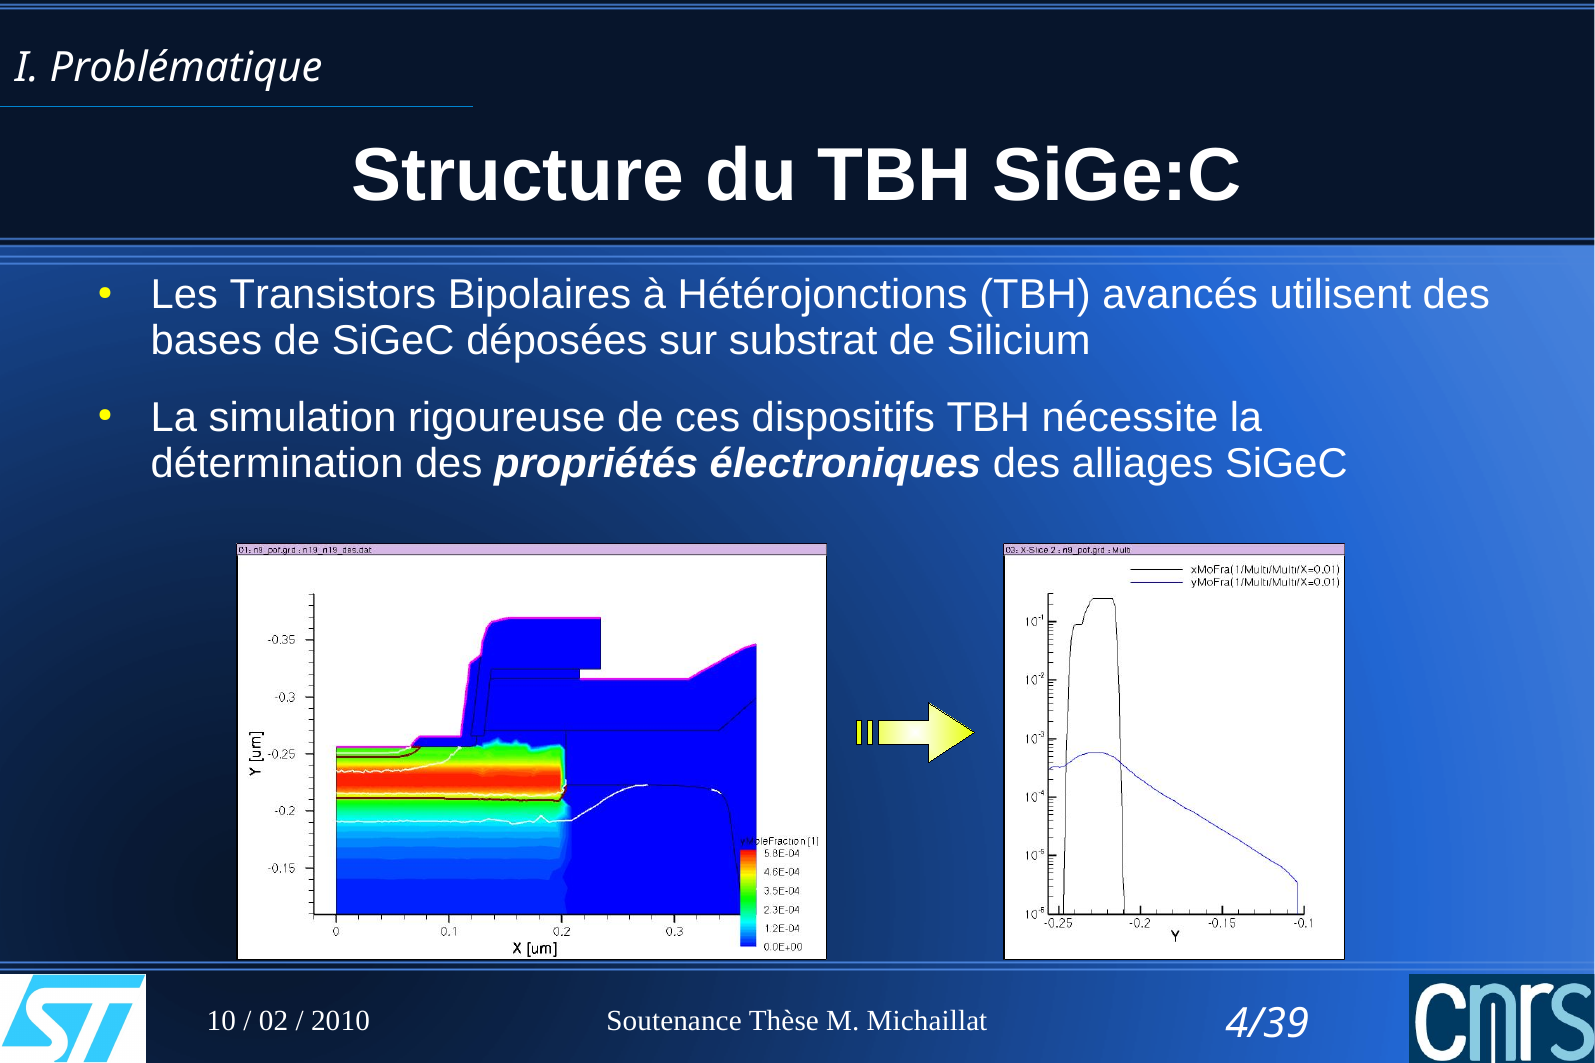

I. Problématique
# Structure du TBH SiGe:C
Les Transistors Bipolaires à Hétérojonctions (TBH) avancés utilisent des bases de SiGeC déposées sur substrat de Silicium
La simulation rigoureuse de ces dispositifs TBH nécessite la détermination des propriétés électroniques des alliages SiGeC